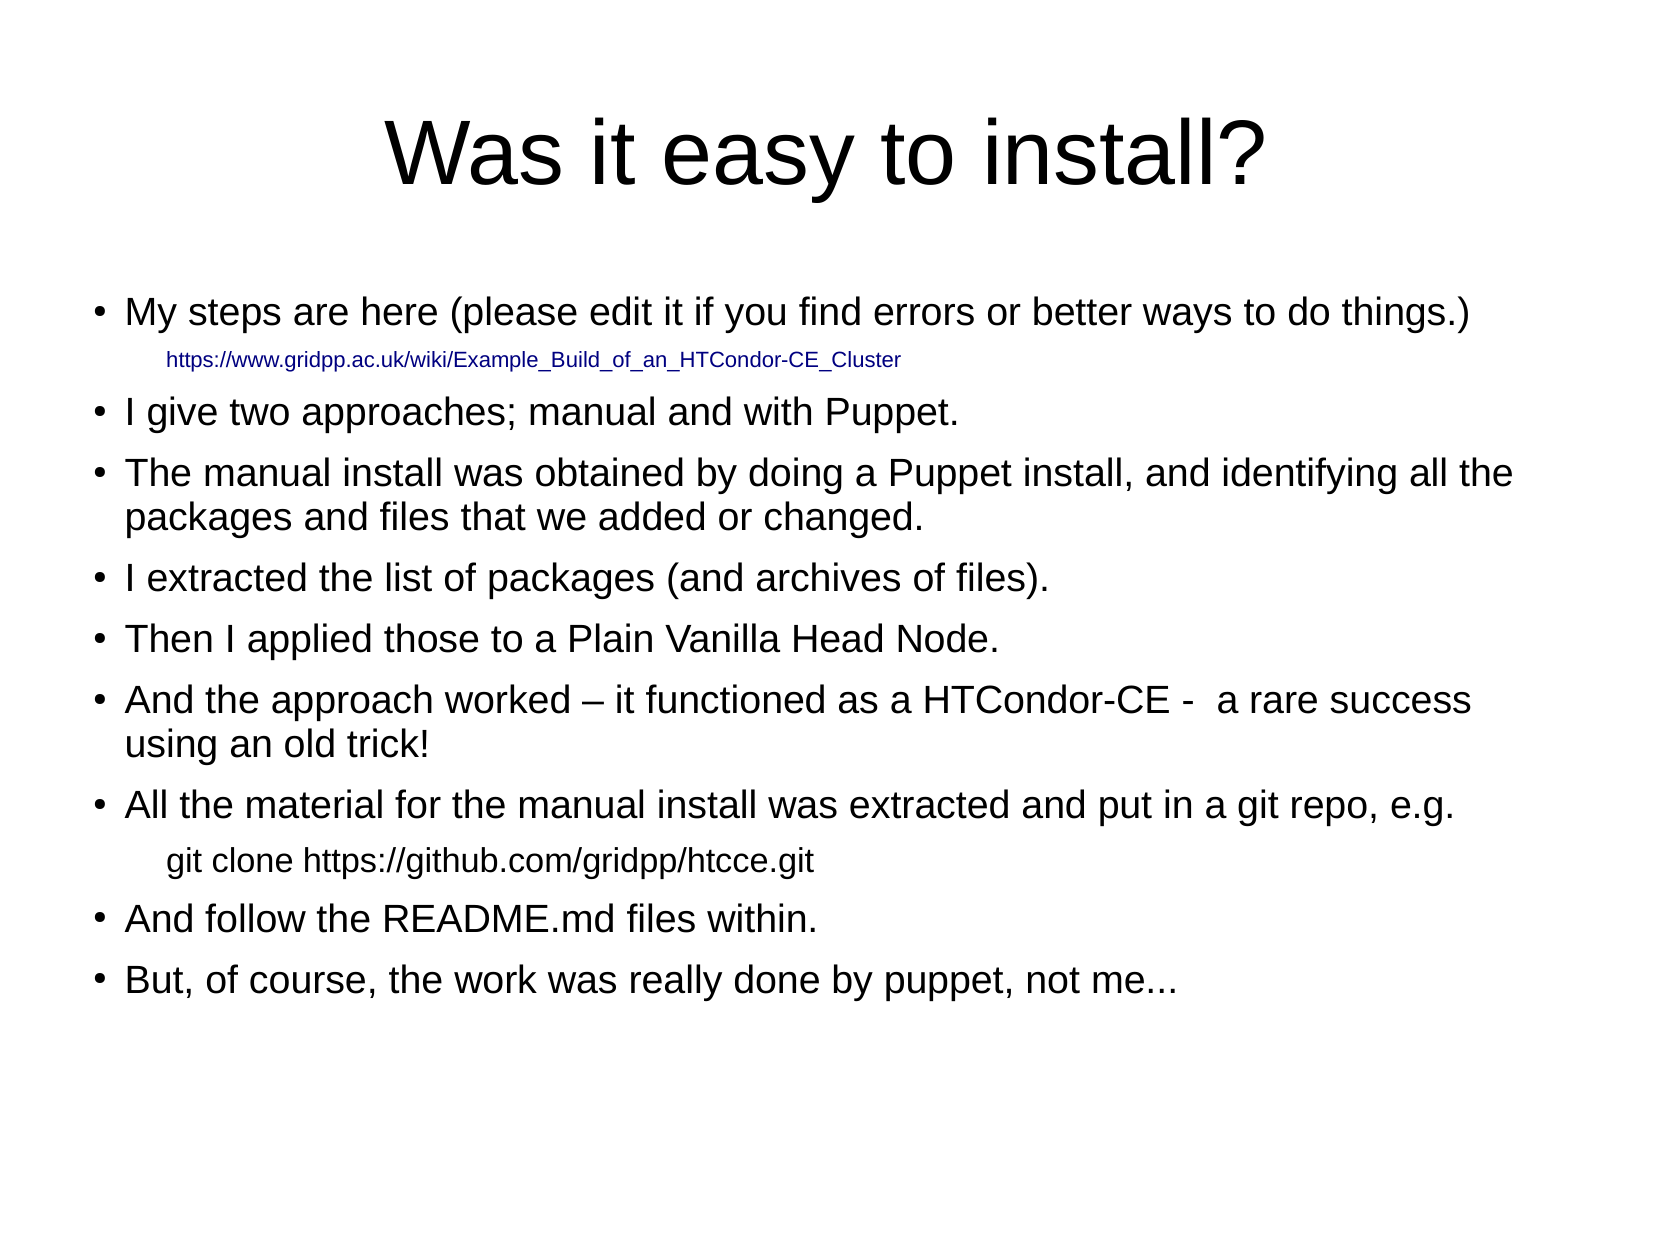

# Was it easy to install?
My steps are here (please edit it if you find errors or better ways to do things.)
https://www.gridpp.ac.uk/wiki/Example_Build_of_an_HTCondor-CE_Cluster
I give two approaches; manual and with Puppet.
The manual install was obtained by doing a Puppet install, and identifying all the packages and files that we added or changed.
I extracted the list of packages (and archives of files).
Then I applied those to a Plain Vanilla Head Node.
And the approach worked – it functioned as a HTCondor-CE - a rare success using an old trick!
All the material for the manual install was extracted and put in a git repo, e.g.
git clone https://github.com/gridpp/htcce.git
And follow the README.md files within.
But, of course, the work was really done by puppet, not me...